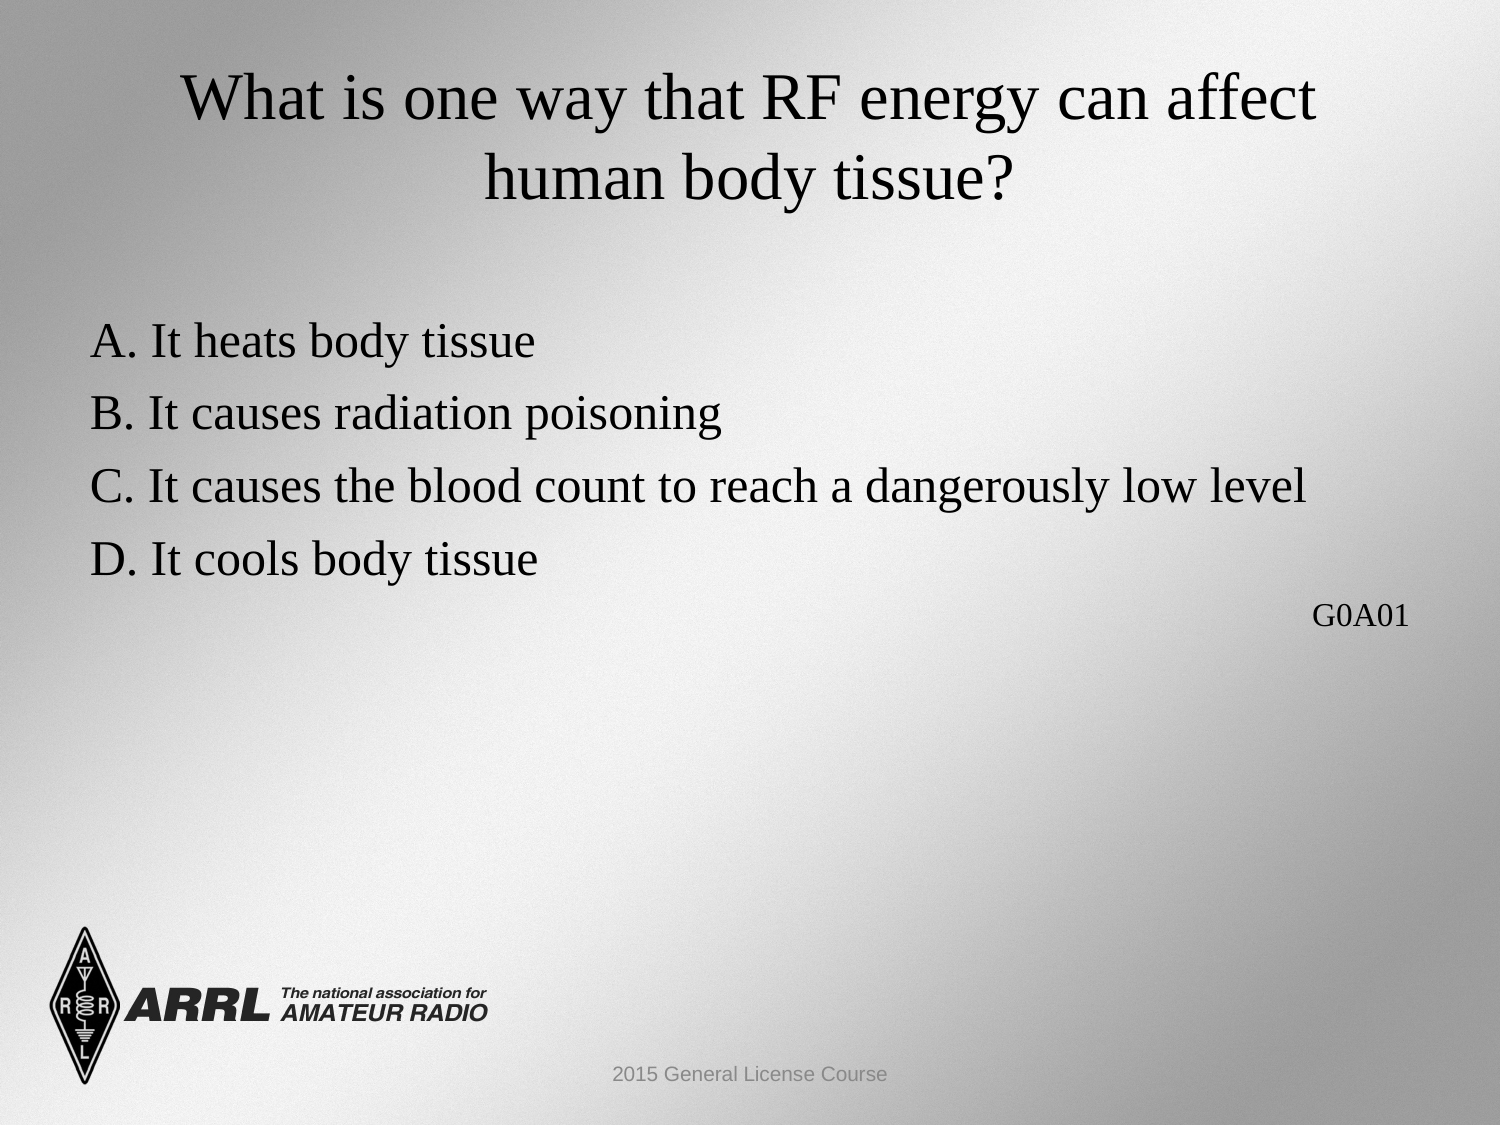

# What is one way that RF energy can affect human body tissue?
A. It heats body tissue
B. It causes radiation poisoning
C. It causes the blood count to reach a dangerously low level
D. It cools body tissue
G0A01
2015 General License Course